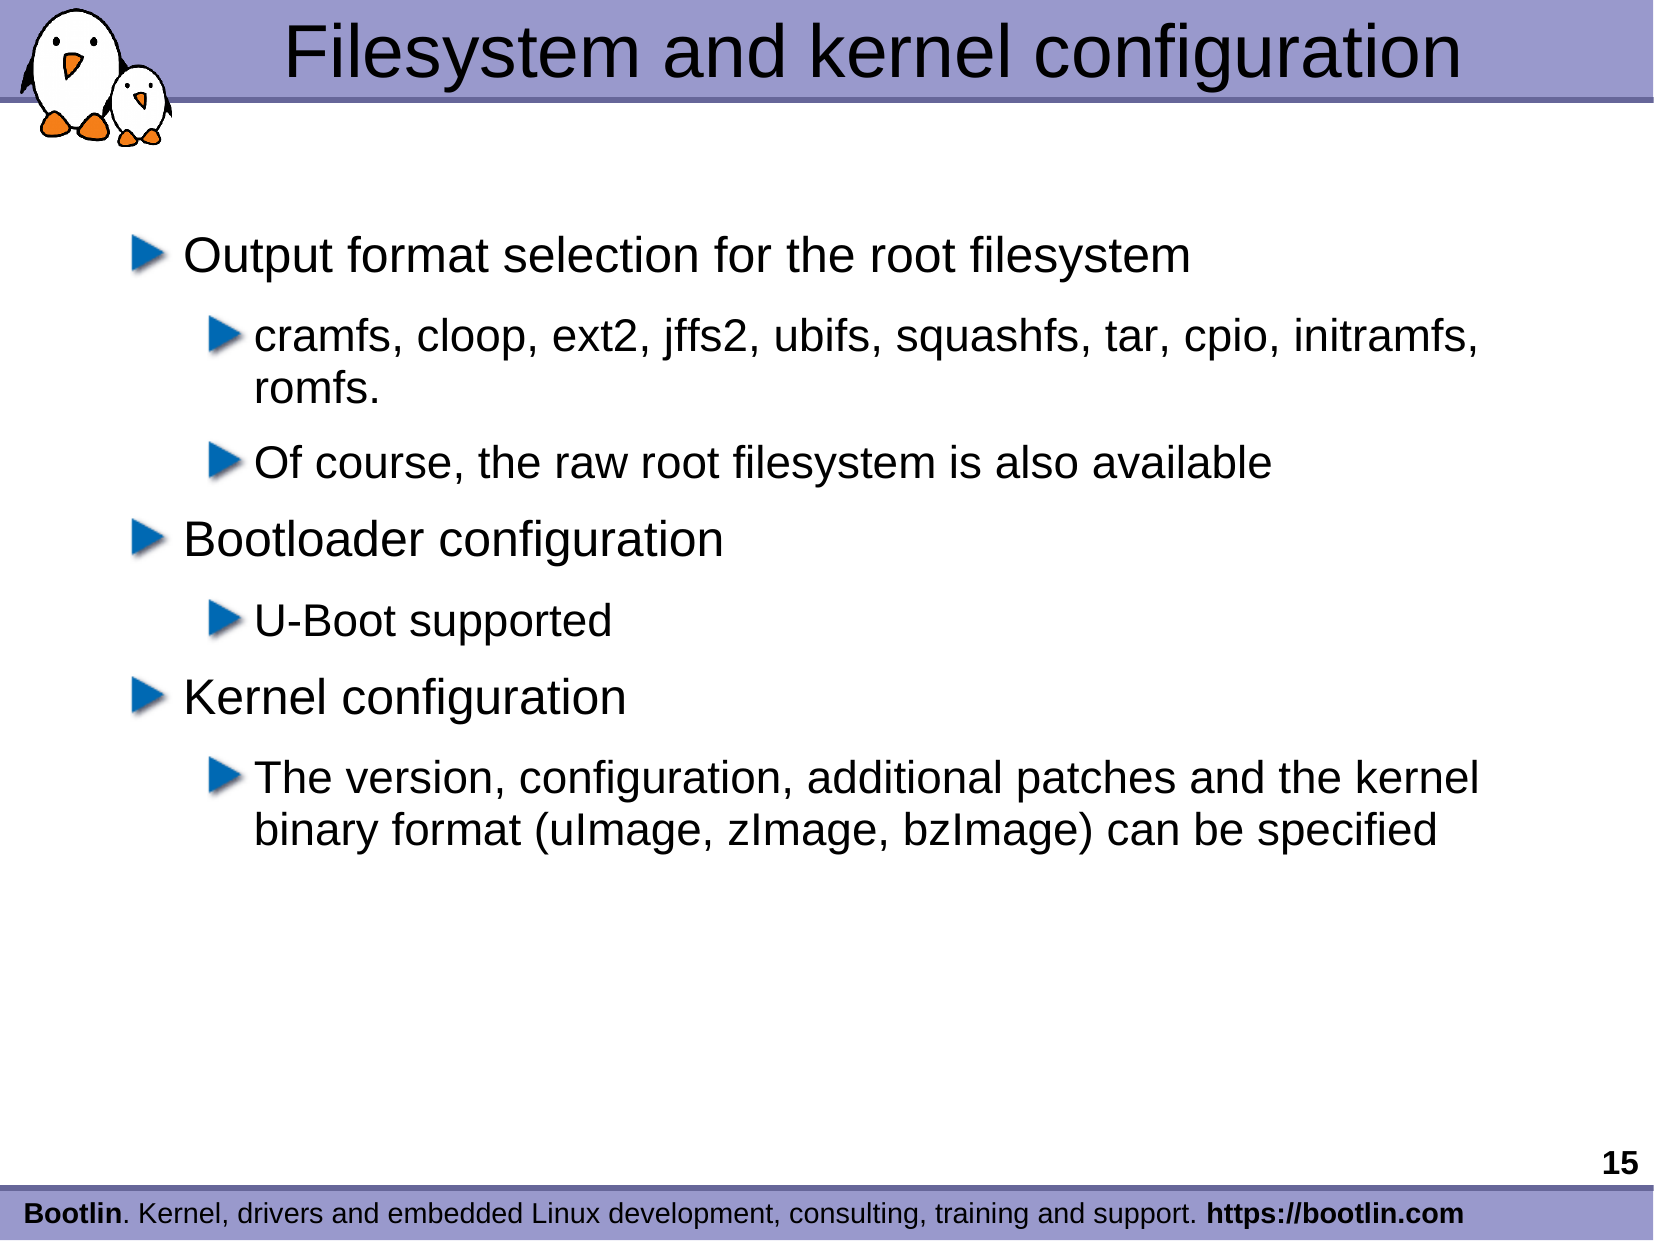

# Filesystem and kernel configuration
Output format selection for the root filesystem
cramfs, cloop, ext2, jffs2, ubifs, squashfs, tar, cpio, initramfs, romfs.
Of course, the raw root filesystem is also available
Bootloader configuration
U-Boot supported
Kernel configuration
The version, configuration, additional patches and the kernel binary format (uImage, zImage, bzImage) can be specified